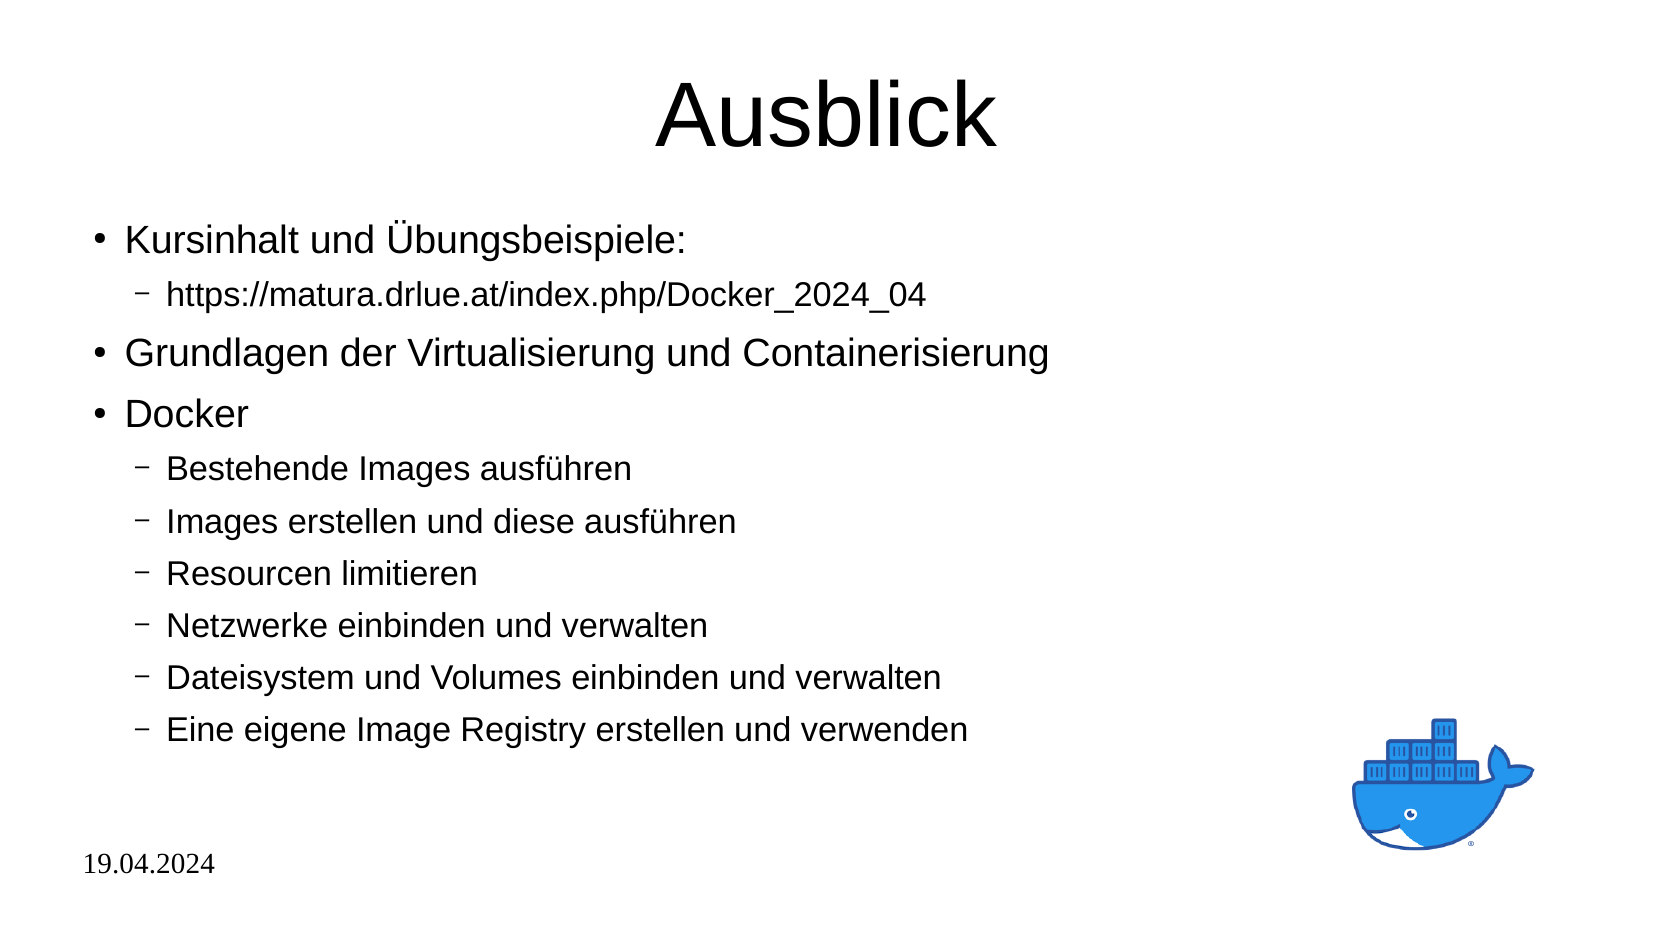

# Ausblick
Kursinhalt und Übungsbeispiele:
https://matura.drlue.at/index.php/Docker_2024_04
Grundlagen der Virtualisierung und Containerisierung
Docker
Bestehende Images ausführen
Images erstellen und diese ausführen
Resourcen limitieren
Netzwerke einbinden und verwalten
Dateisystem und Volumes einbinden und verwalten
Eine eigene Image Registry erstellen und verwenden